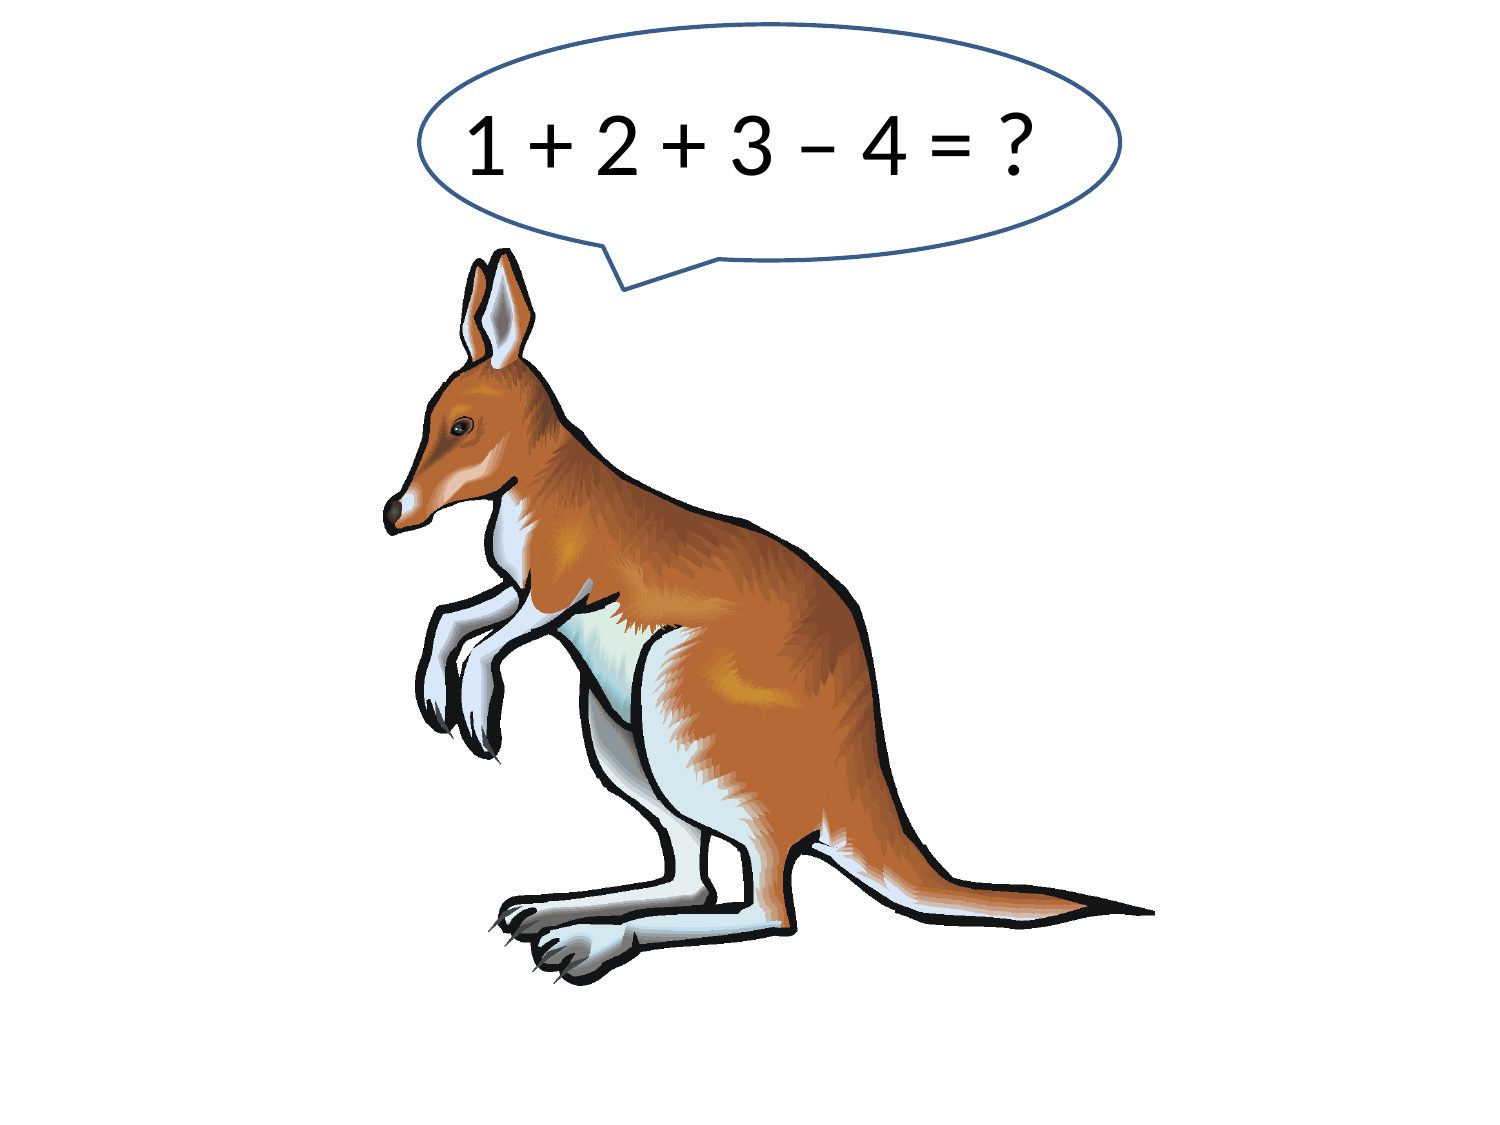

# 1 + 2 + 3 – 4 = ?